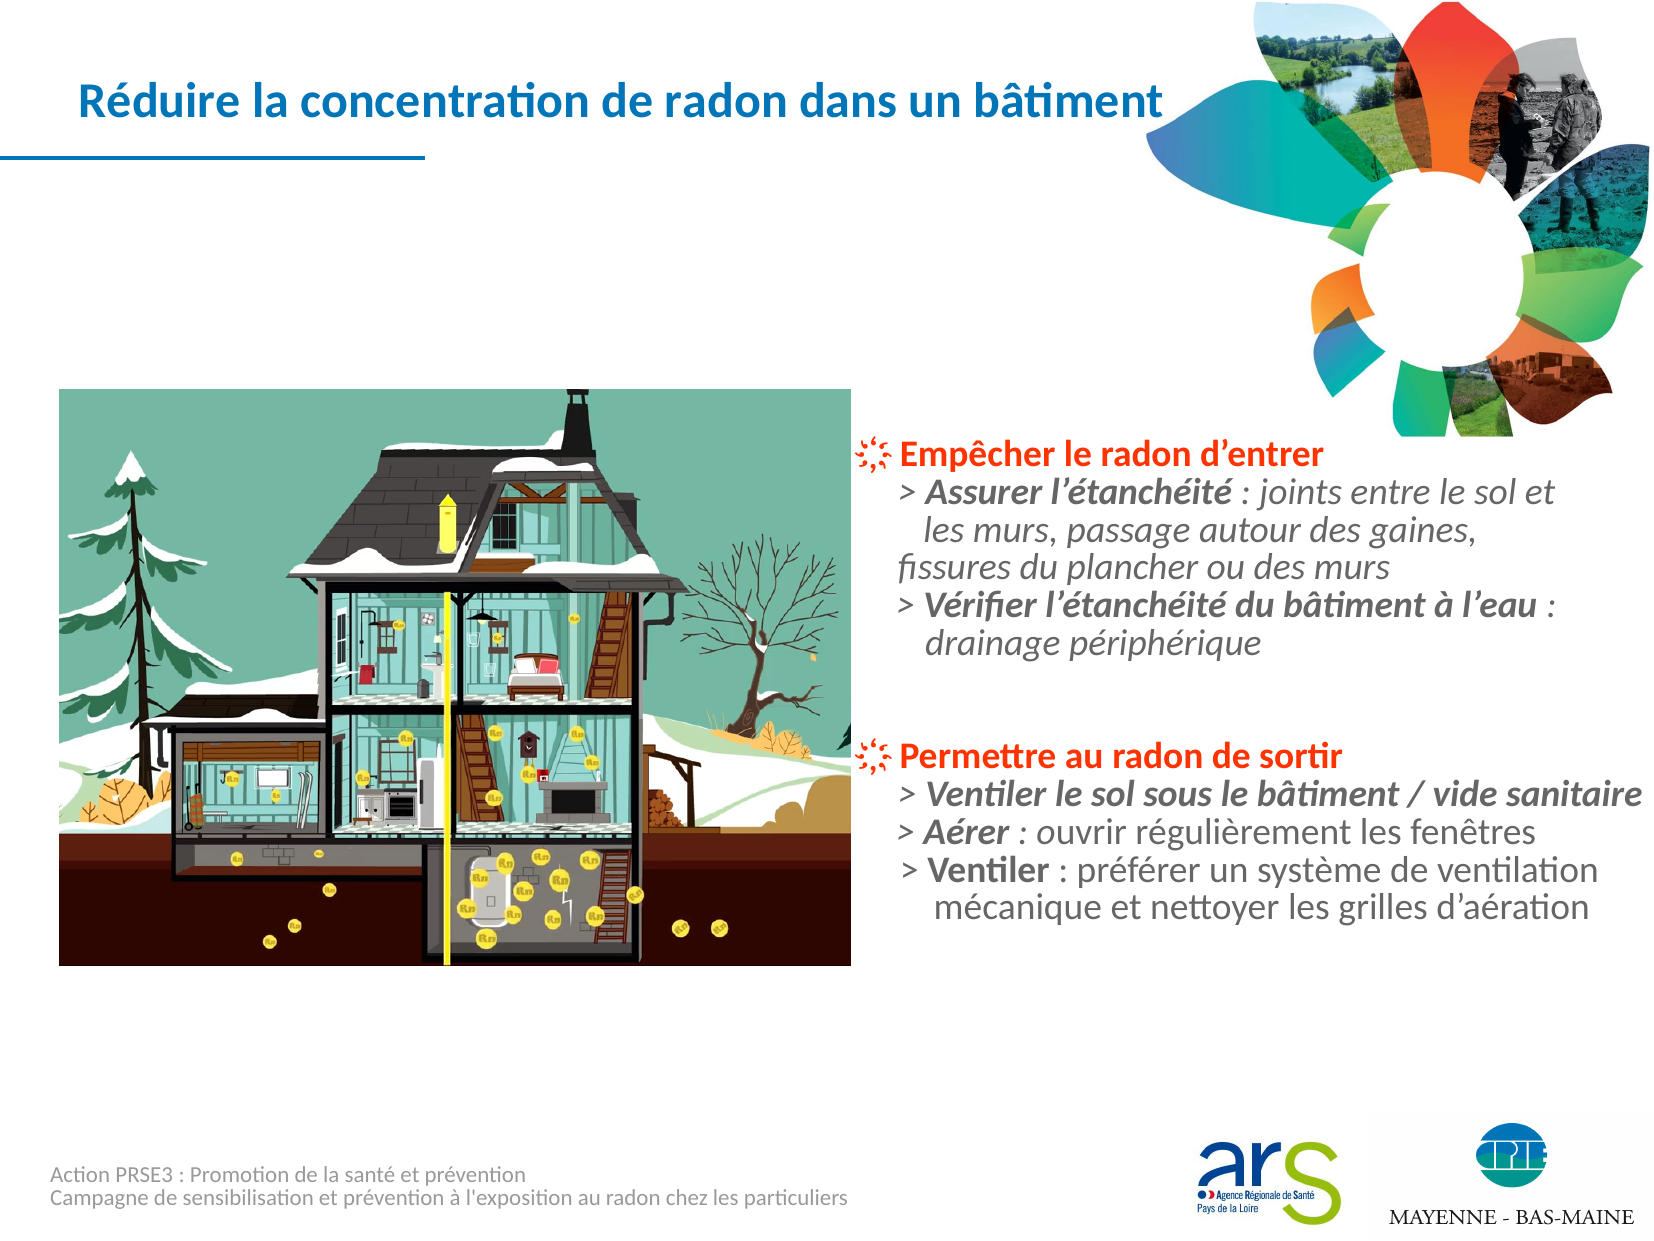

Réduire la concentration de radon dans un bâtiment
 ҉ Empêcher le radon d’entrer
 > Assurer l’étanchéité : joints entre le sol et
 les murs, passage autour des gaines, fissures du plancher ou des murs
 > Vérifier l’étanchéité du bâtiment à l’eau :
 drainage périphérique
 ҉ Permettre au radon de sortir
 > Ventiler le sol sous le bâtiment / vide sanitaire
 > Aérer : ouvrir régulièrement les fenêtres
 > Ventiler : préférer un système de ventilation
 mécanique et nettoyer les grilles d’aération
Action PRSE3 : Promotion de la santé et prévention
Campagne de sensibilisation et prévention à l'exposition au radon chez les particuliers